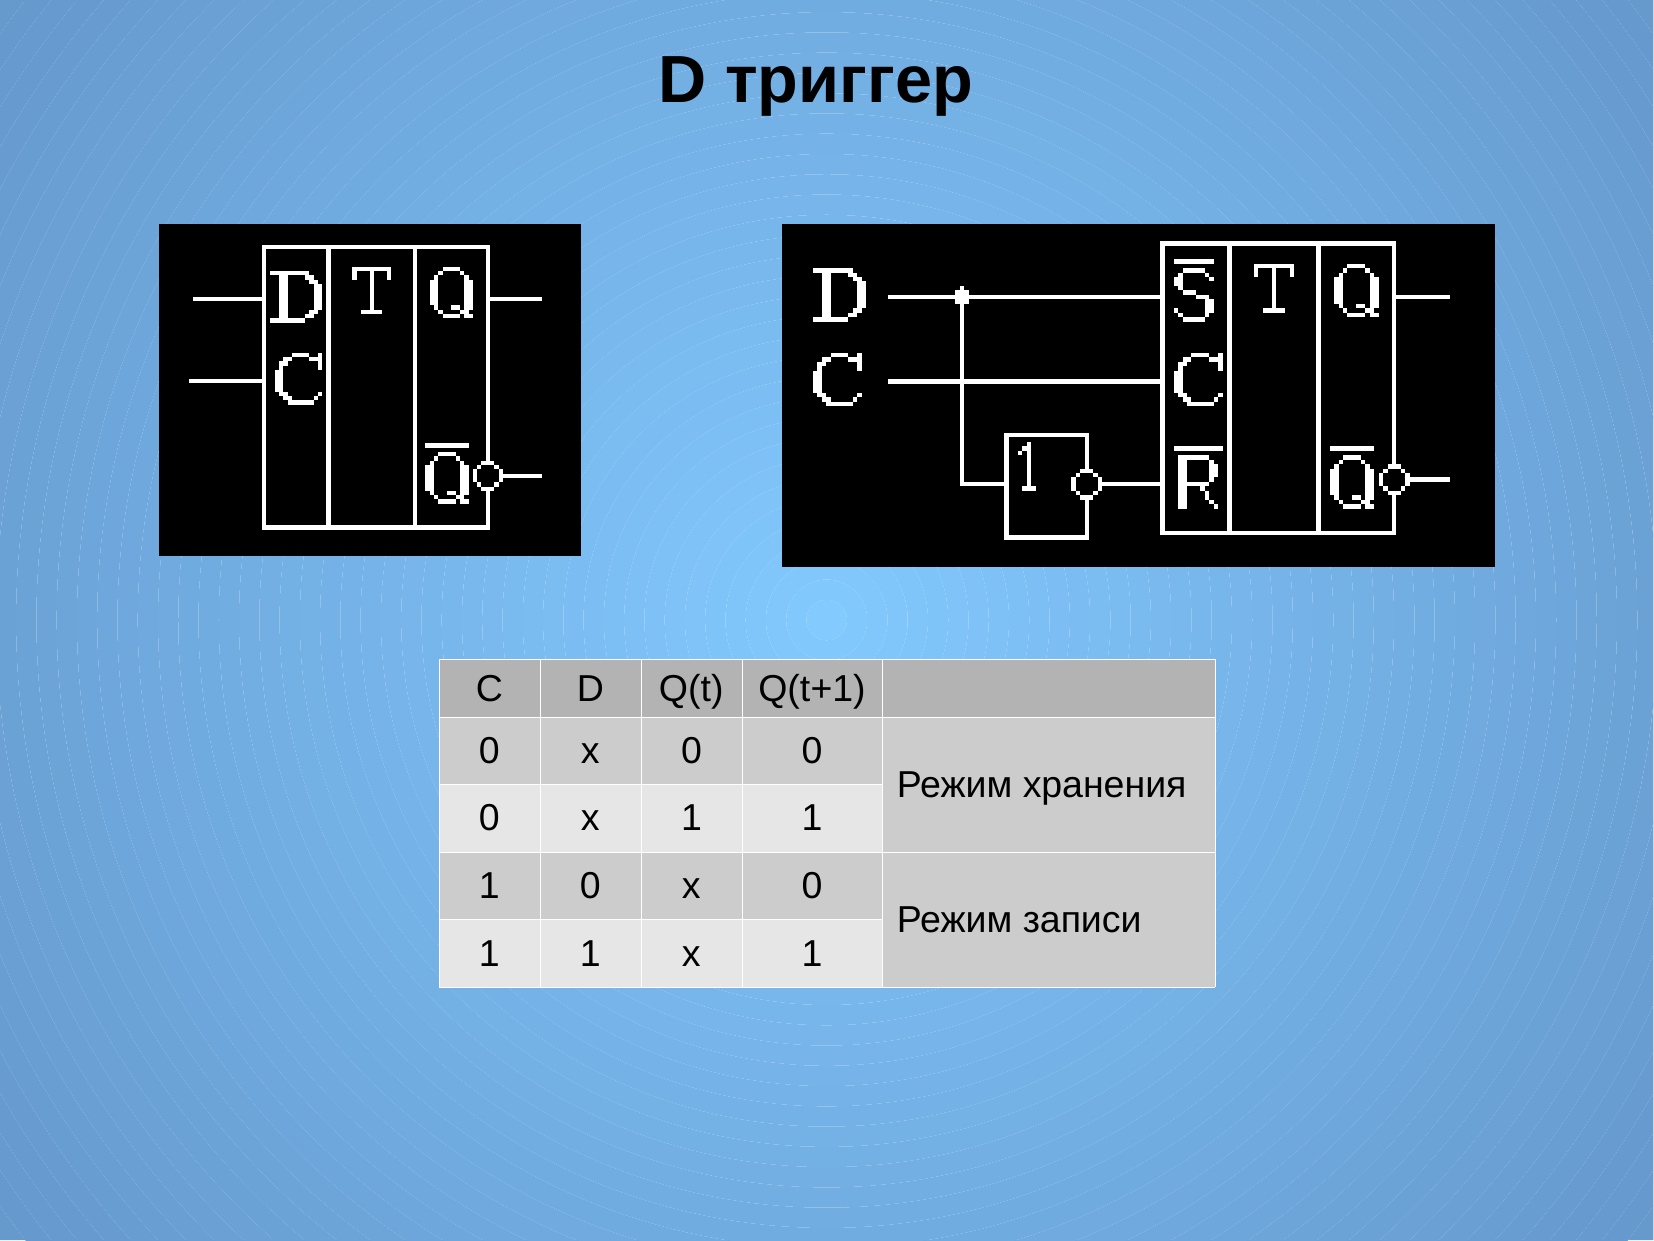

D триггер
| C | D | Q(t) | Q(t+1) | |
| --- | --- | --- | --- | --- |
| 0 | x | 0 | 0 | Режим хранения |
| 0 | x | 1 | 1 | |
| 1 | 0 | x | 0 | Режим записи |
| 1 | 1 | x | 1 | |